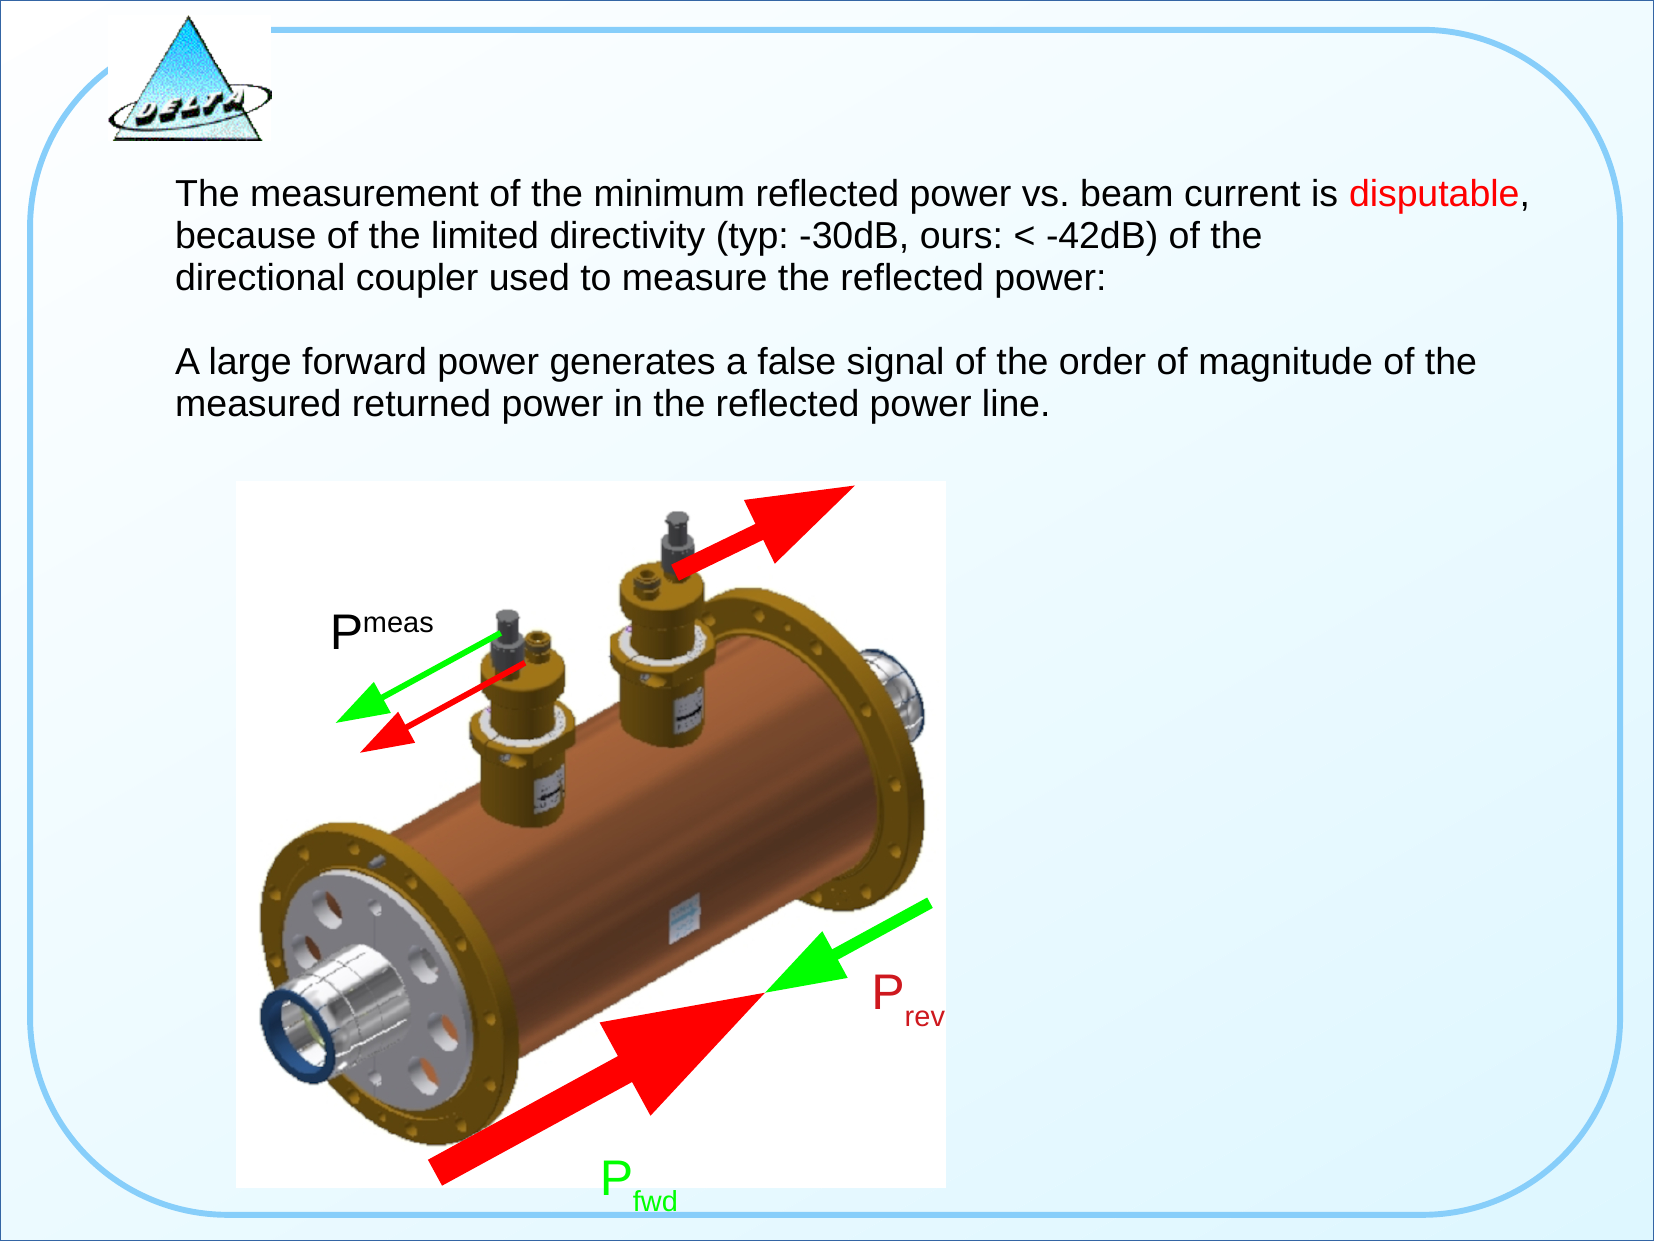

The measurement of the minimum reflected power vs. beam current is disputable,
because of the limited directivity (typ: -30dB, ours: < -42dB) of the
directional coupler used to measure the reflected power:
A large forward power generates a false signal of the order of magnitude of the
measured returned power in the reflected power line.
Pmeas
Prev
Pfwd